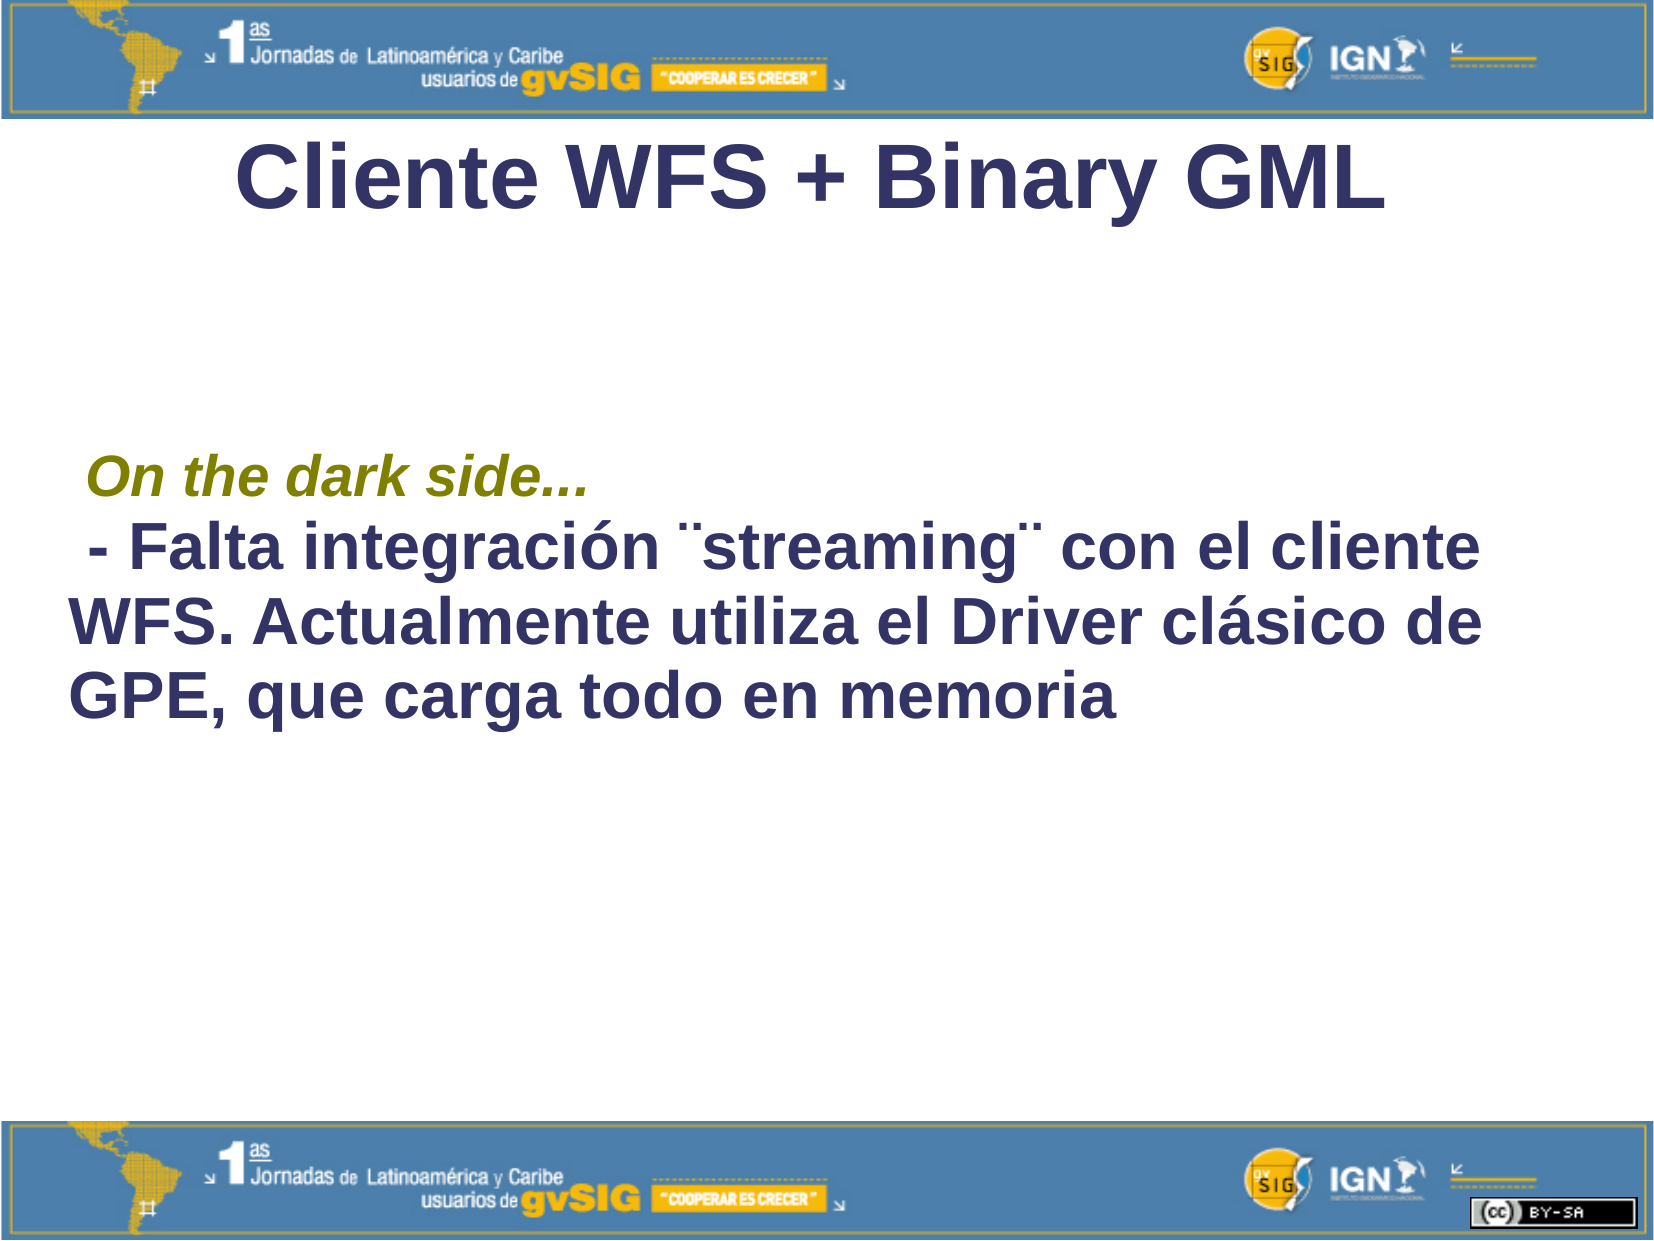

Cliente WFS + Binary GML
 On the dark side...
 - Falta integración ¨streaming¨ con el cliente WFS. Actualmente utiliza el Driver clásico de GPE, que carga todo en memoria